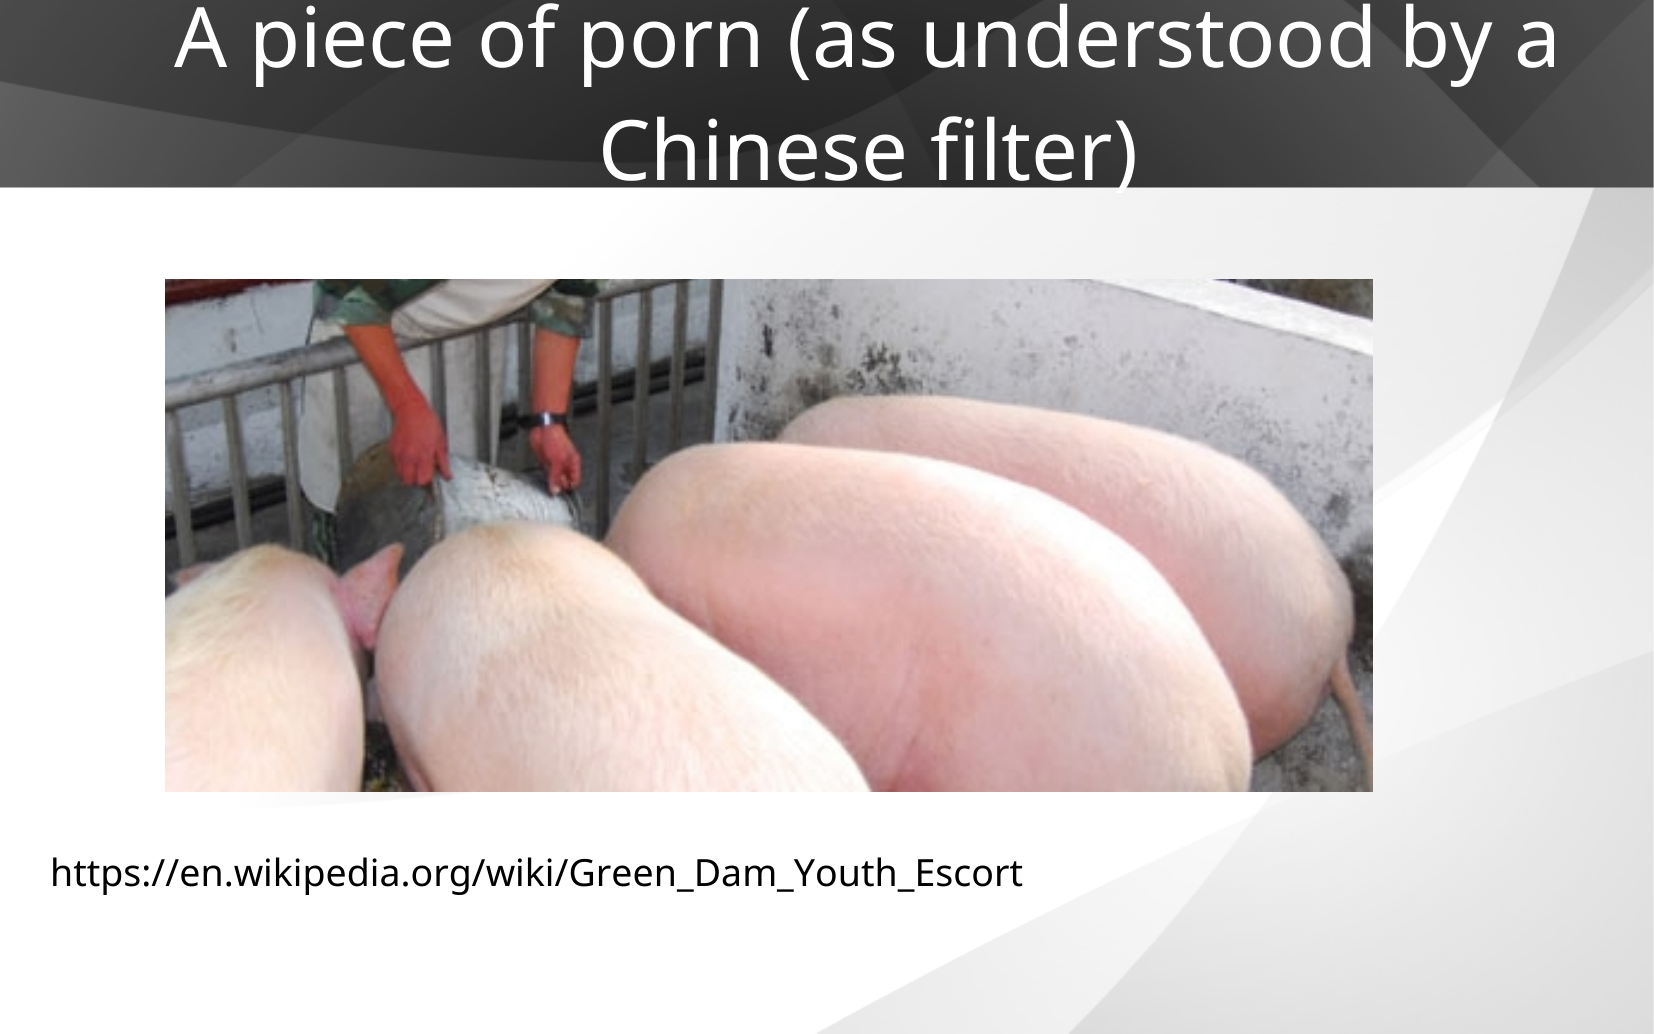

# A piece of porn (as understood by a Chinese filter)
https://en.wikipedia.org/wiki/Green_Dam_Youth_Escort